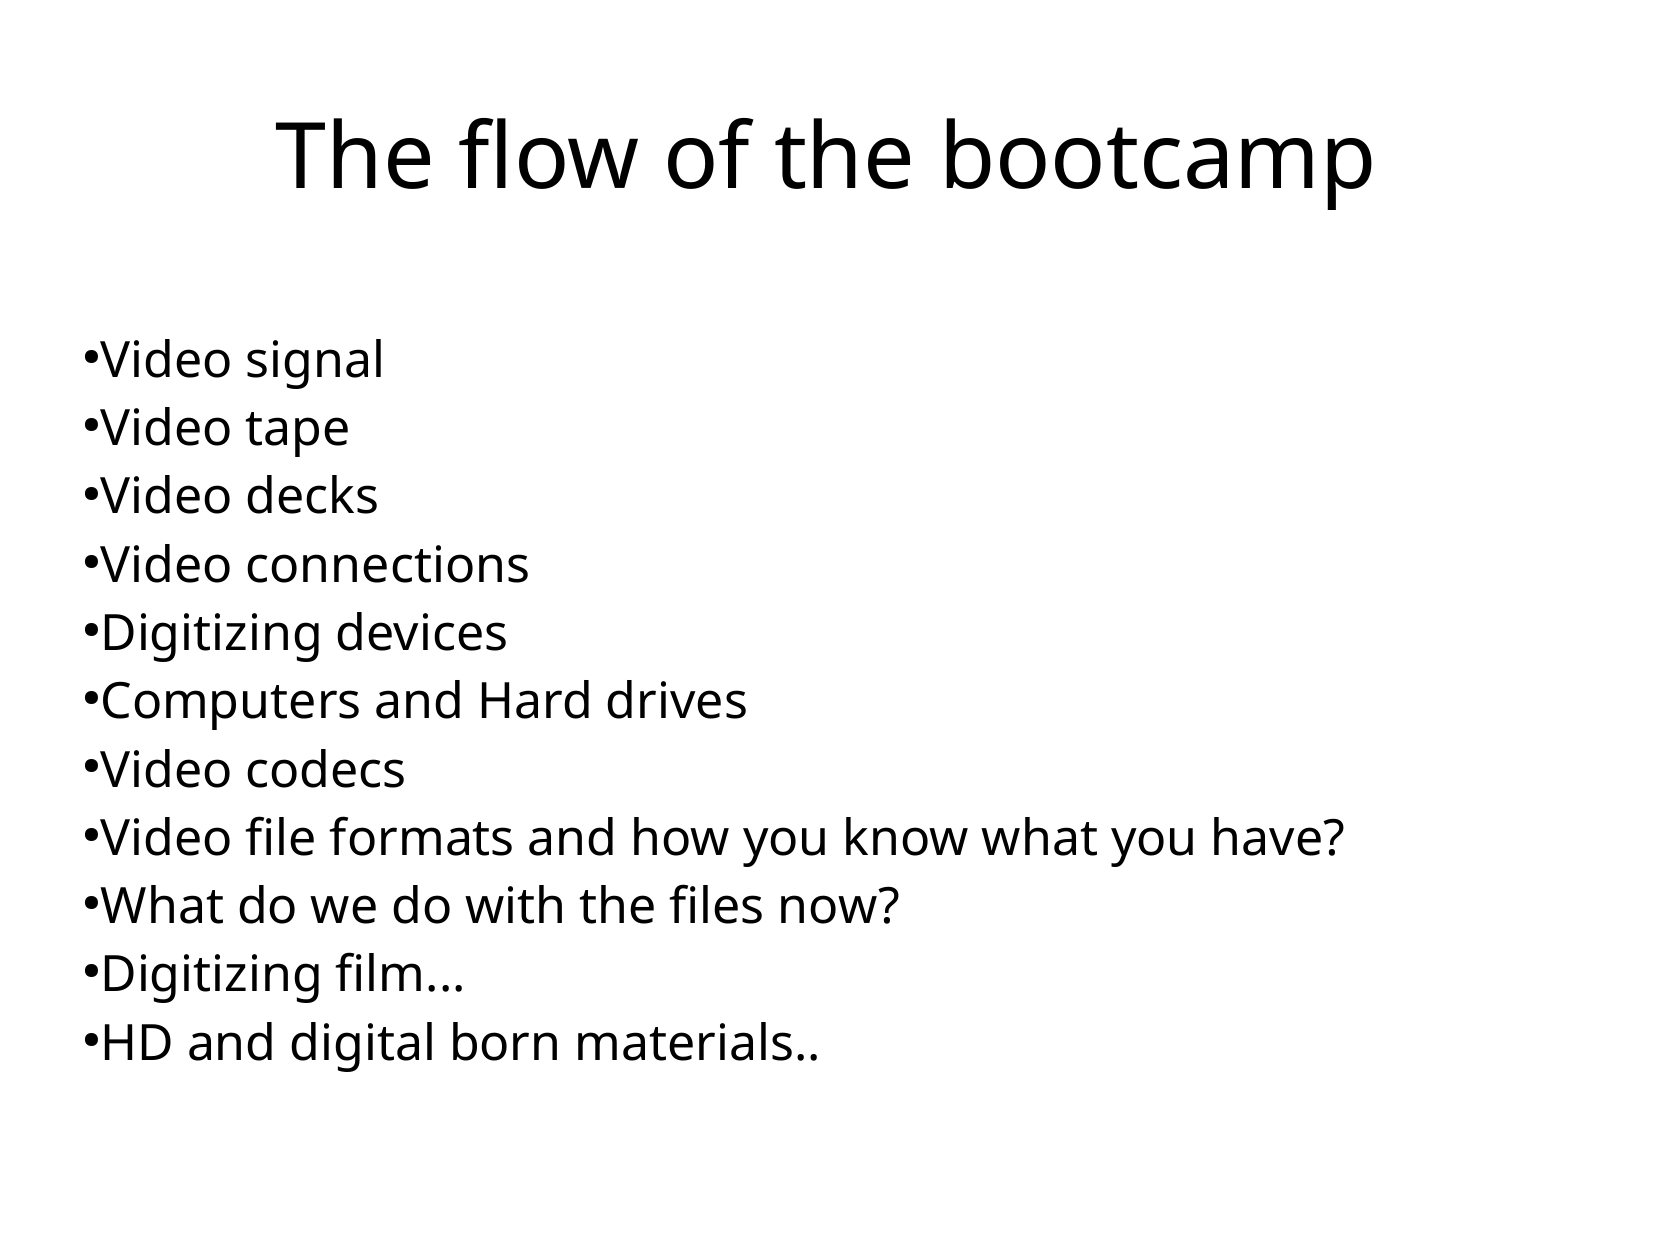

# The flow of the bootcamp
Video signal
Video tape
Video decks
Video connections
Digitizing devices
Computers and Hard drives
Video codecs
Video file formats and how you know what you have?
What do we do with the files now?
Digitizing film...
HD and digital born materials..